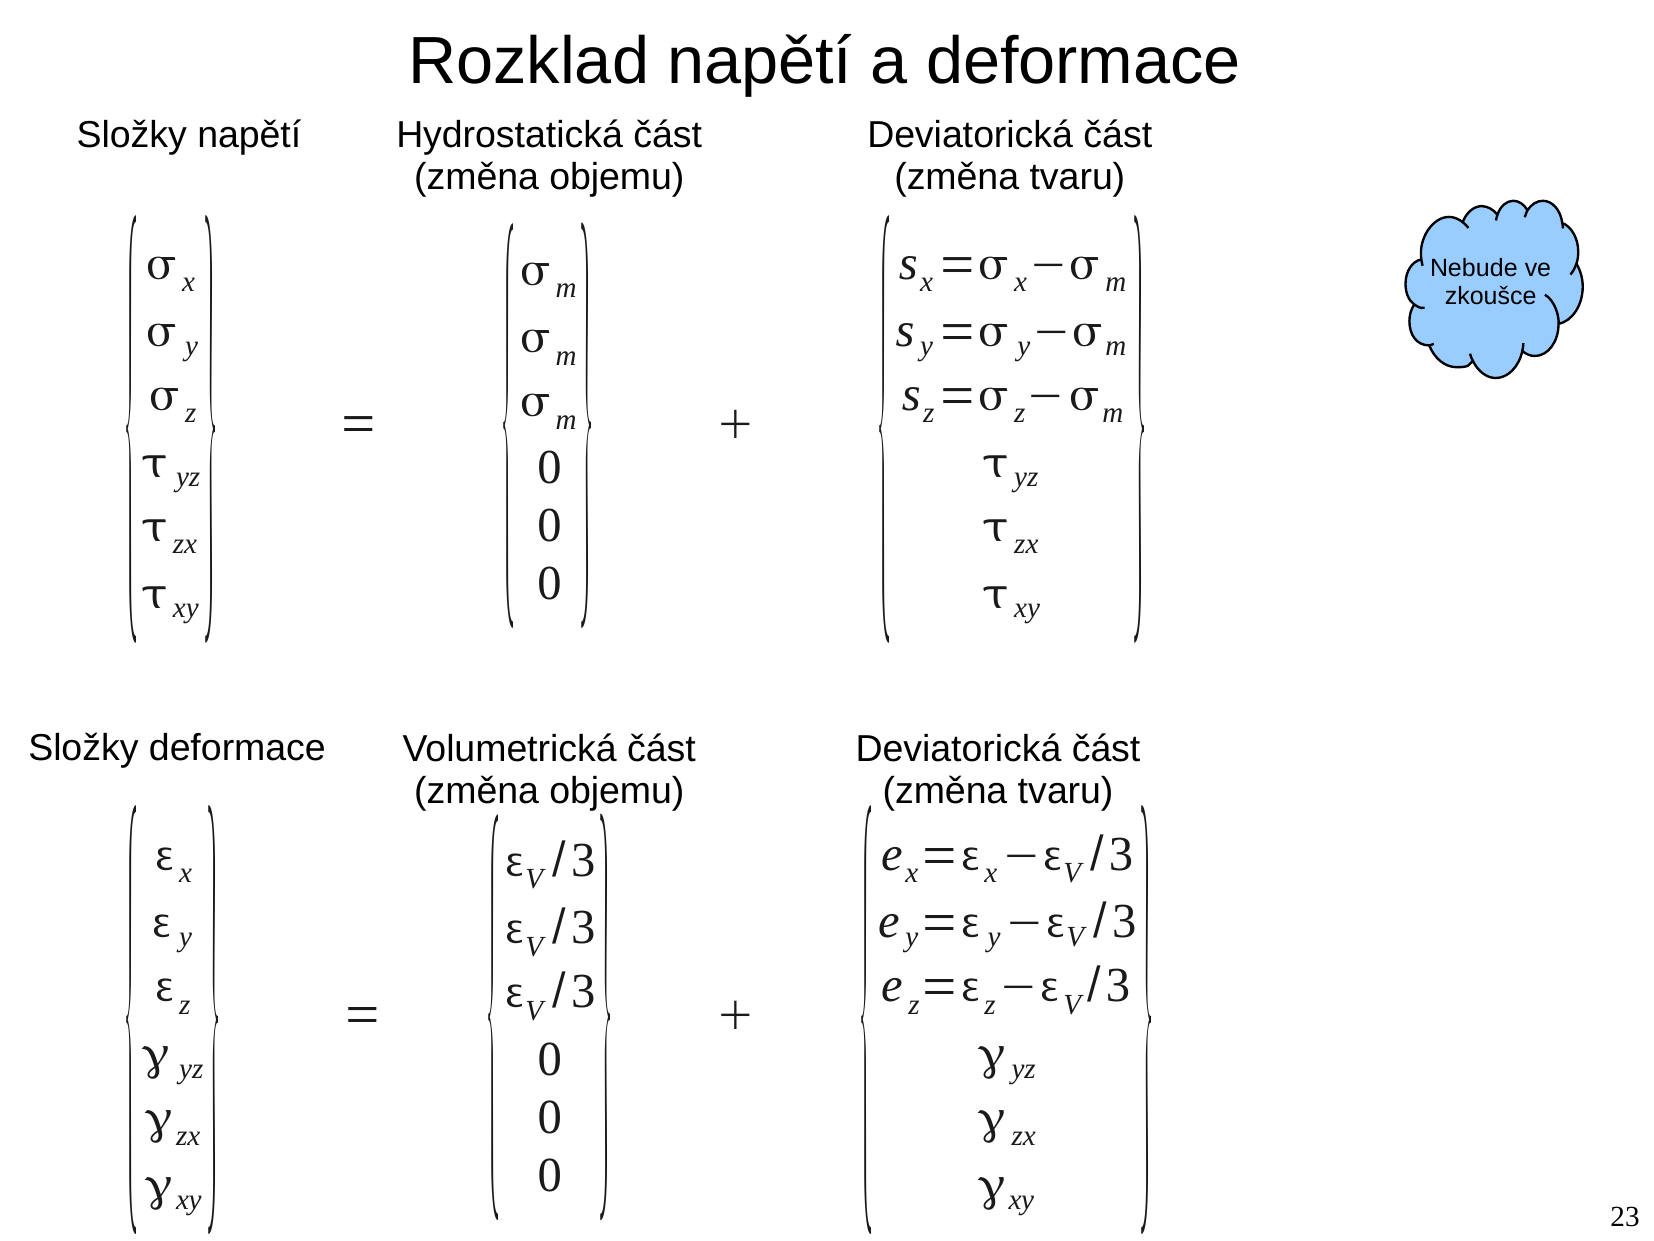

# Rozklad napětí a deformace
Složky napětí
Hydrostatická část (změna objemu)
Deviatorická část (změna tvaru)
Nebude ve zkoušce
Složky deformace
Volumetrická část (změna objemu)
Deviatorická část (změna tvaru)
23